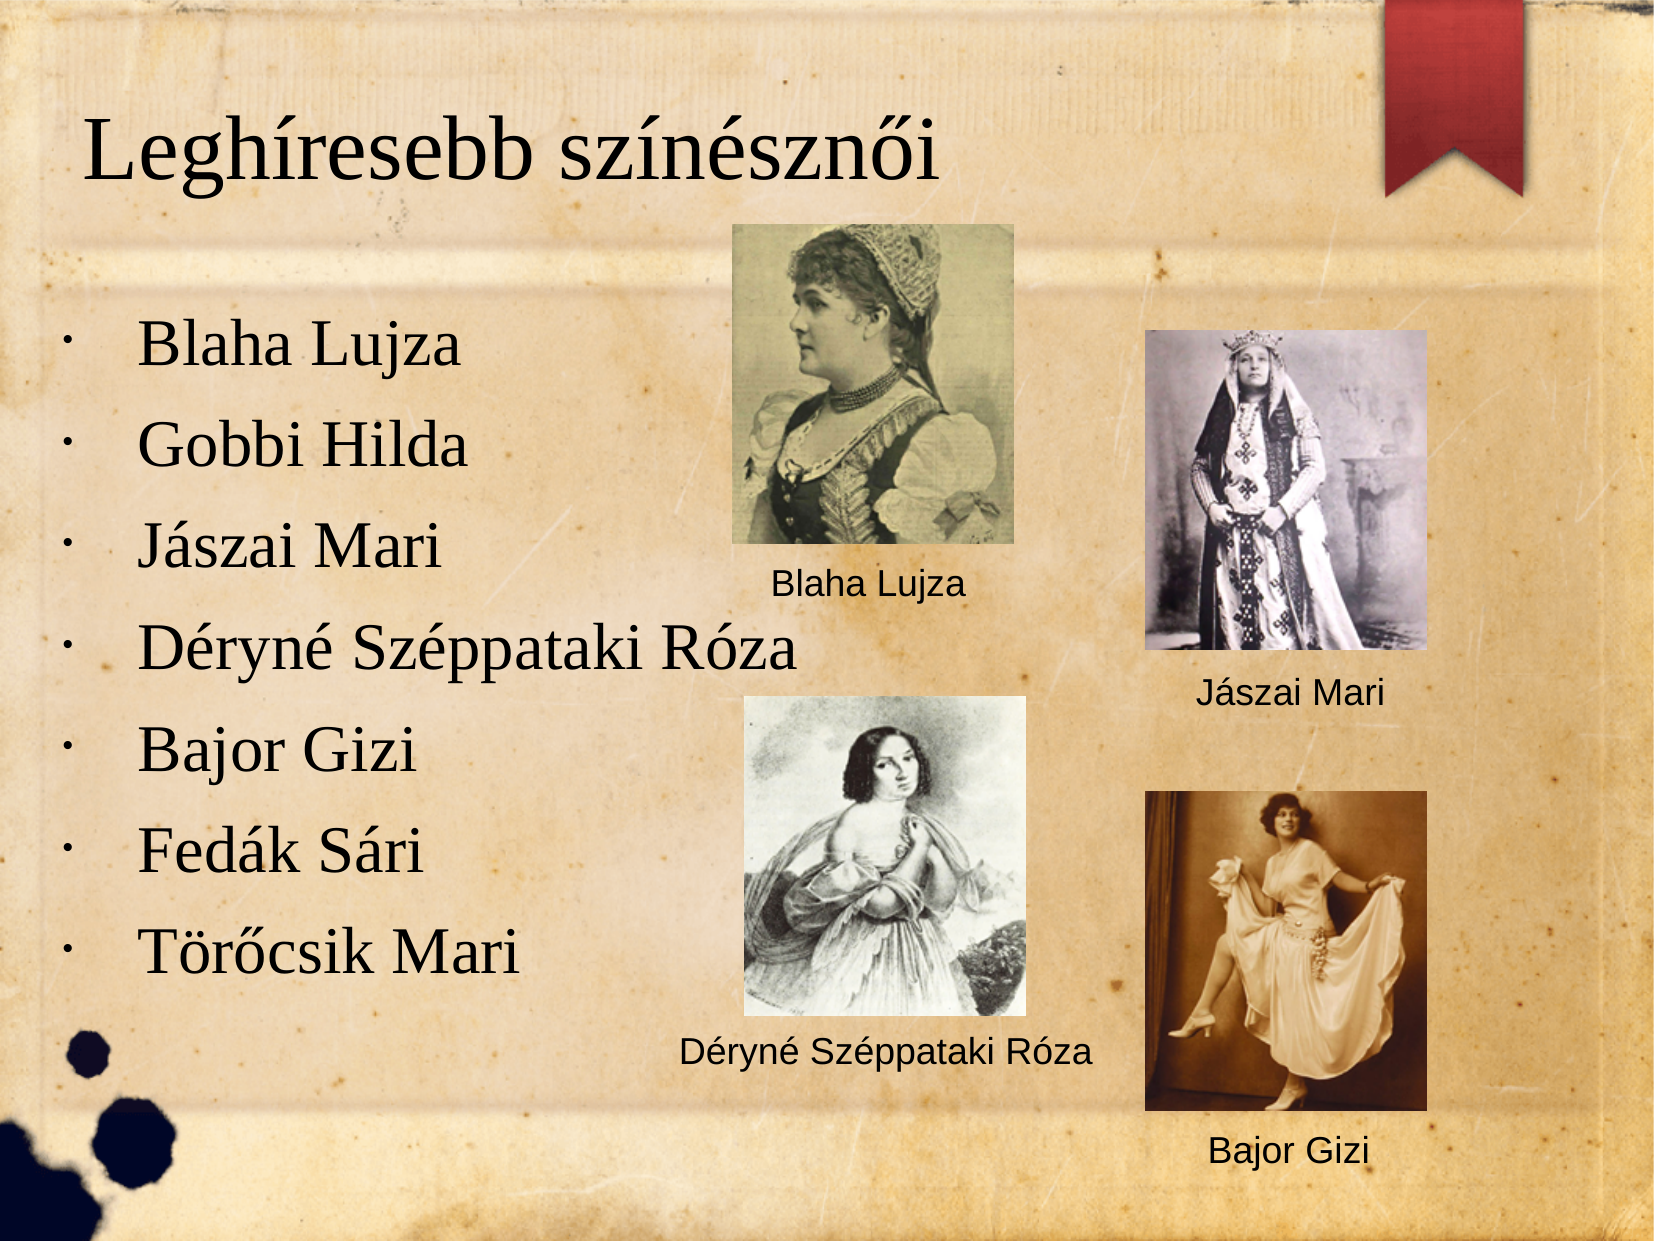

# Leghíresebb színésznői
Blaha Lujza
Gobbi Hilda
Jászai Mari
Déryné Széppataki Róza
Bajor Gizi
Fedák Sári
Törőcsik Mari
Blaha Lujza
Jászai Mari
Déryné Széppataki Róza
Bajor Gizi